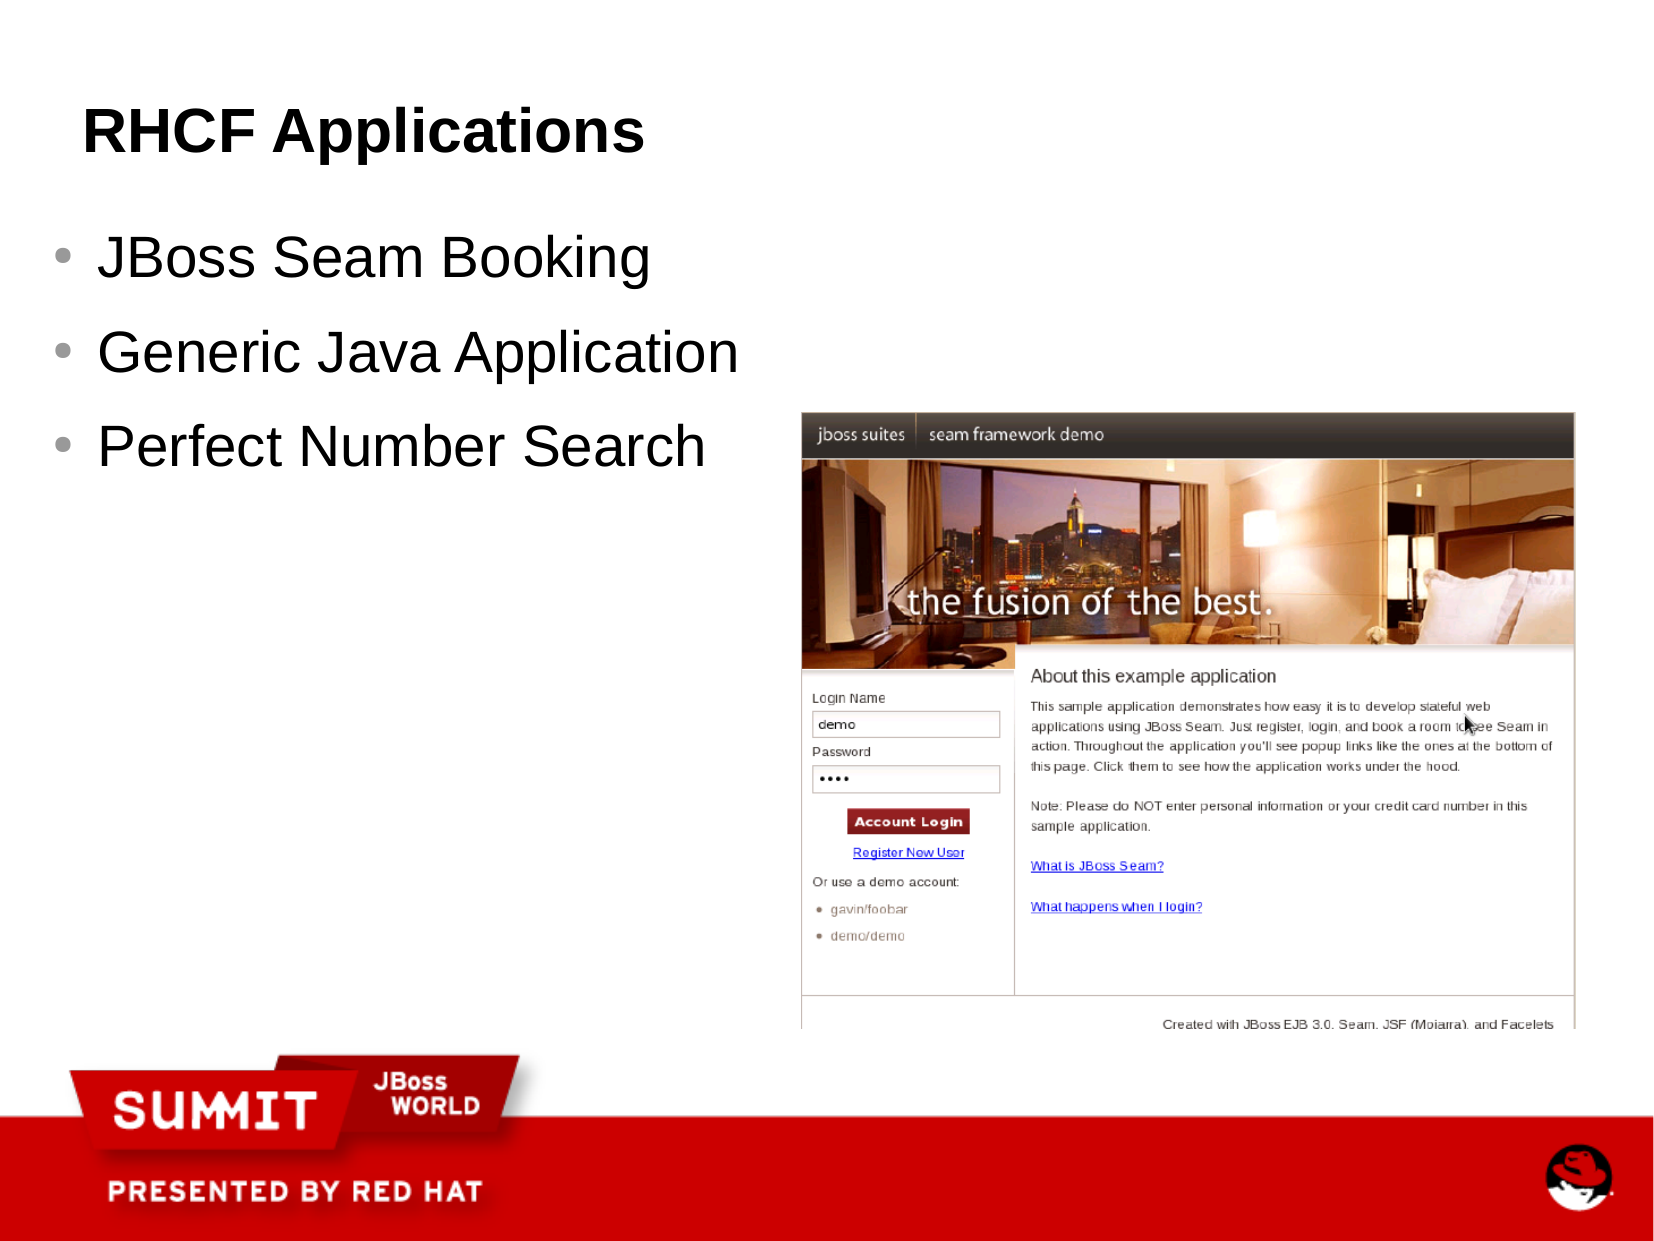

# RHCF Applications
JBoss Seam Booking
Generic Java Application
Perfect Number Search